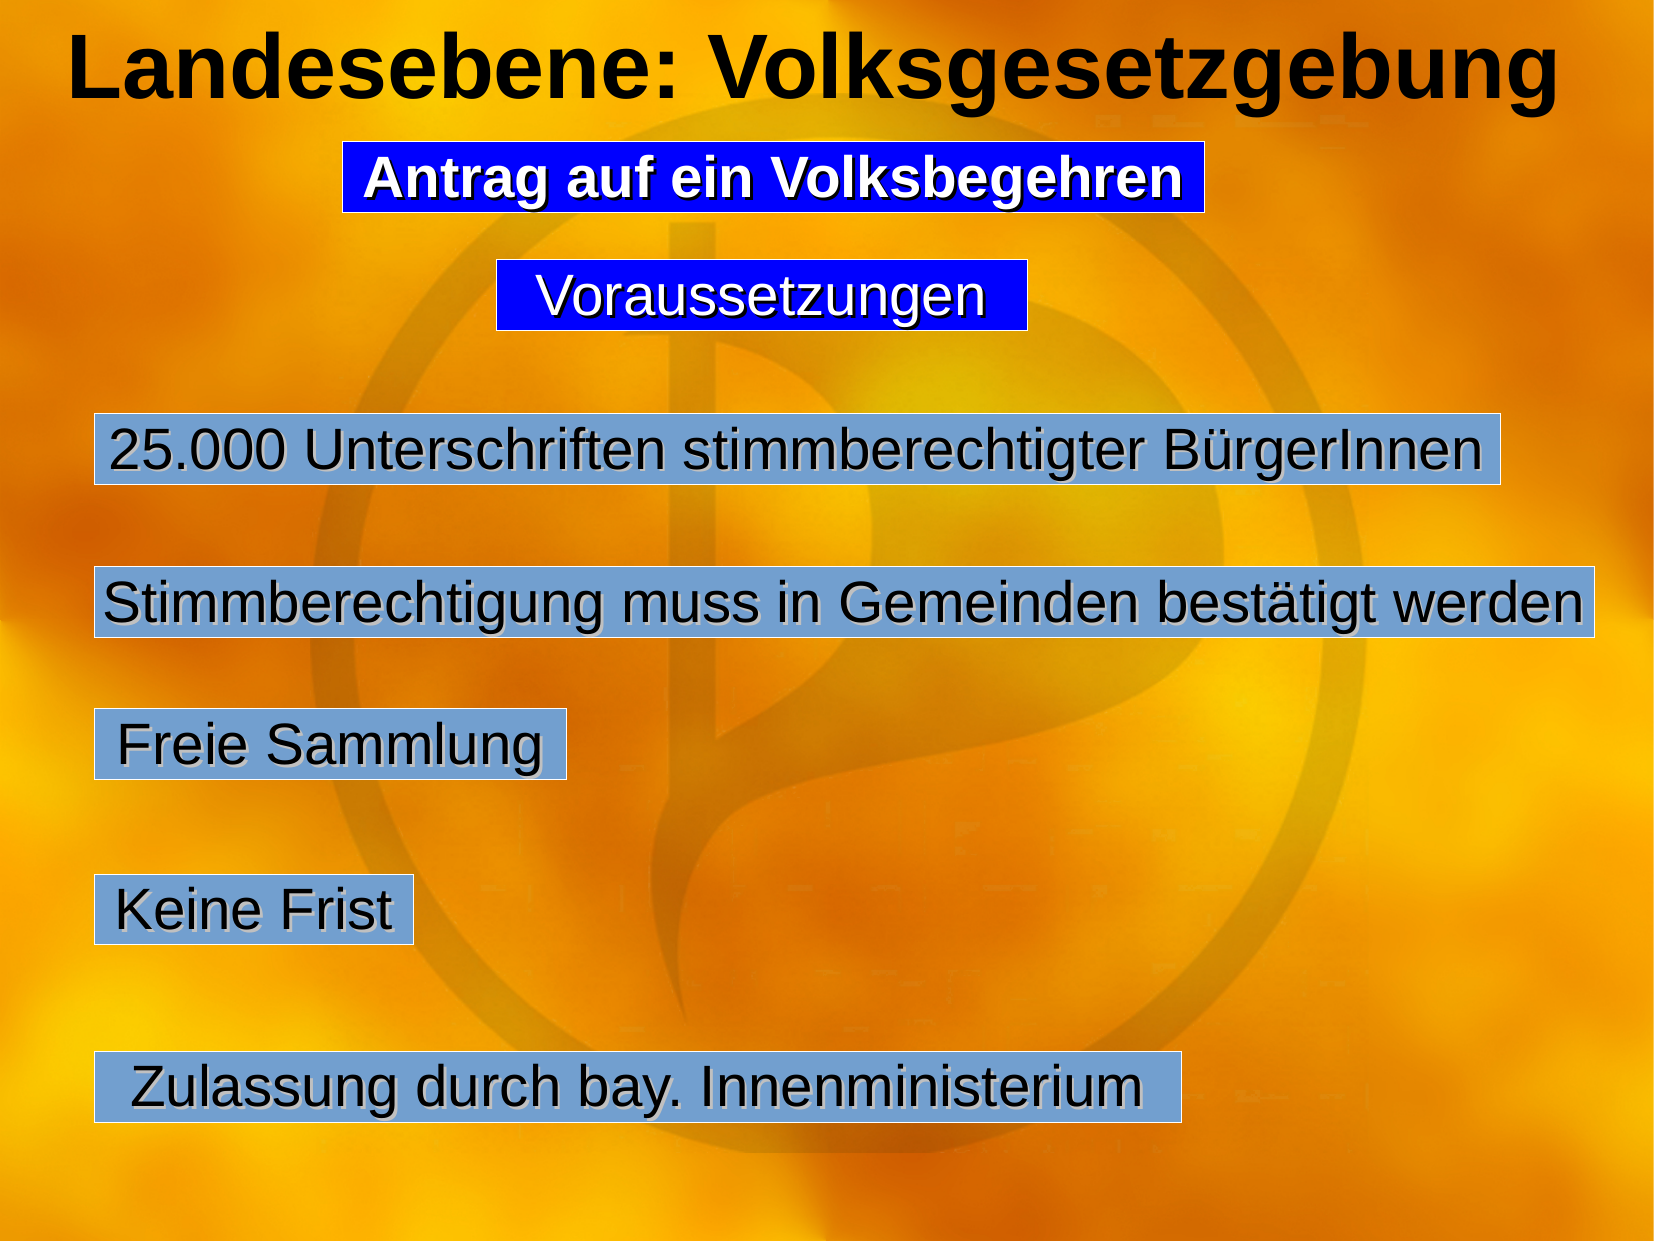

# Landesebene: Volksgesetzgebung
Antrag auf ein Volksbegehren
Voraussetzungen
Voraussetzungen
25.000 Unterschriften stimmberechtigter BürgerInnen
Stimmberechtigung muss in Gemeinden bestätigt werden
Freie Sammlung
Keine Frist
Zulassung durch bay. Innenministerium